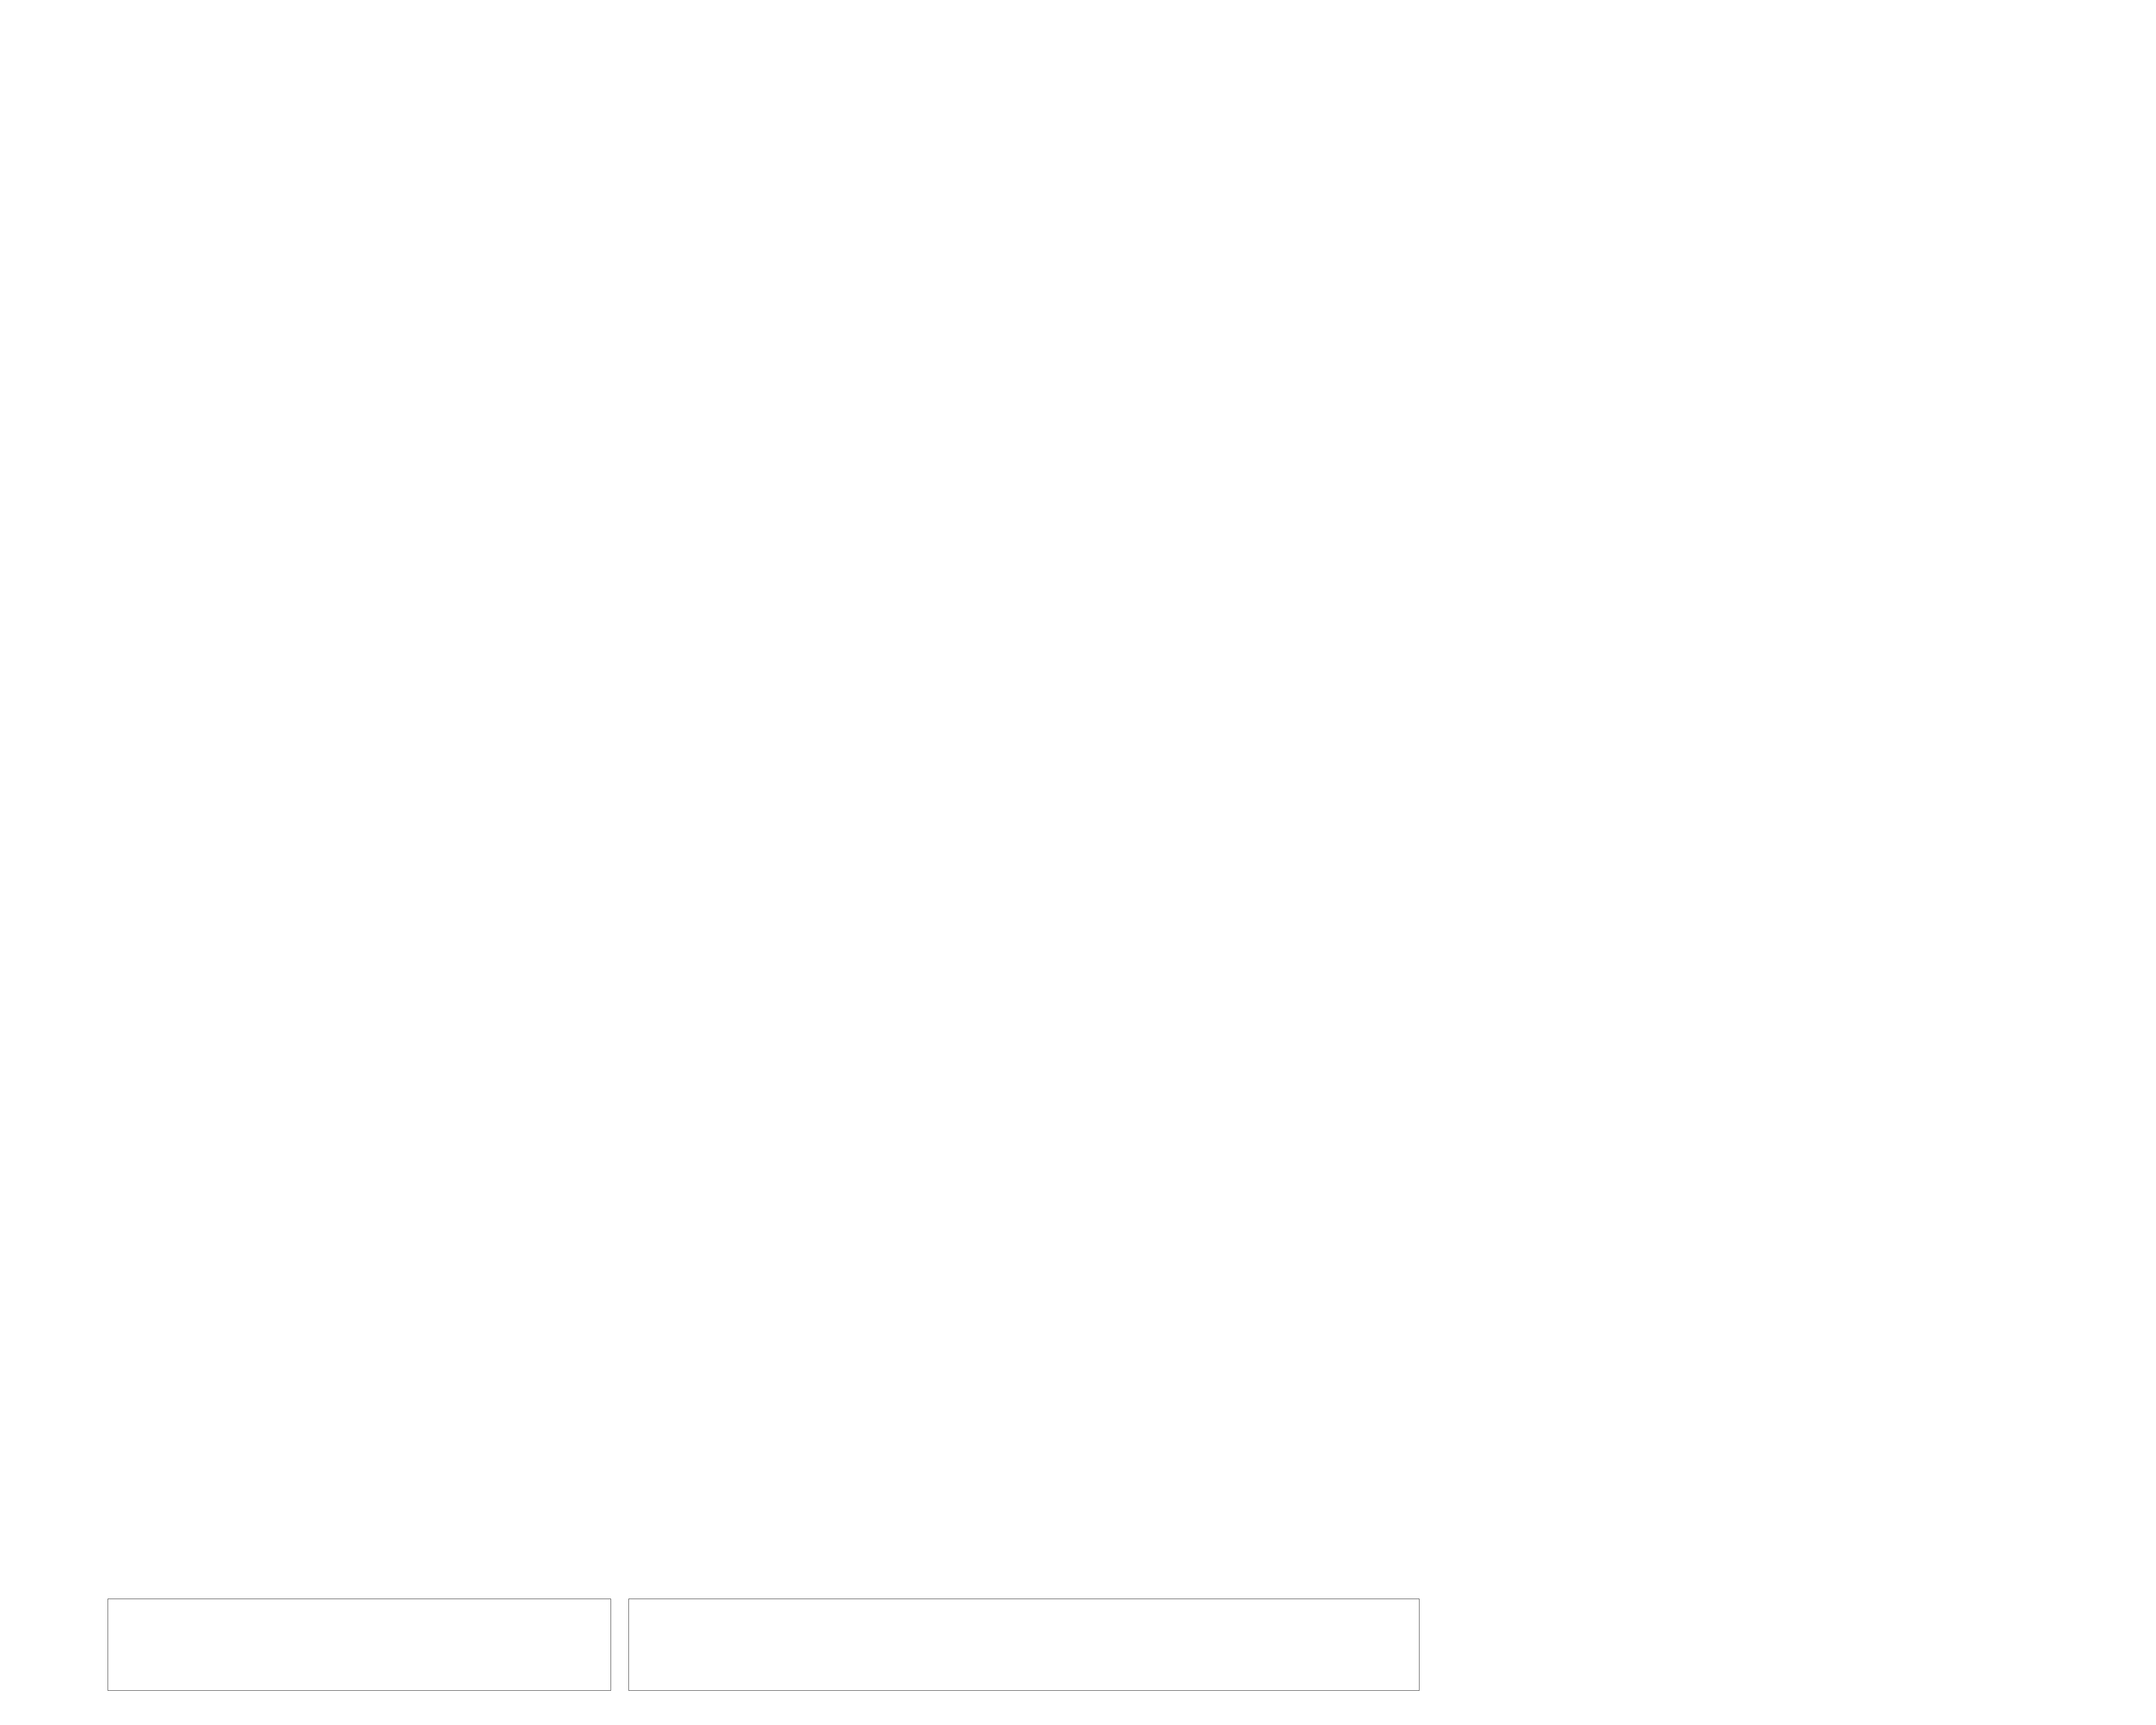

Почему другие нации едут в Волгоград?
Учебные заведения 33%
Трудоустройство 47%
За любимым человеком 7%
Климат 11%
Очень понравился город 2%
Как им здесь живется
Очень хорошо 15%
Хорошо 65%
Плохо 20%
Межнациональные конфликты
Притеснение
Расизм
Какие национальности проживают в Волгограде сейчас?